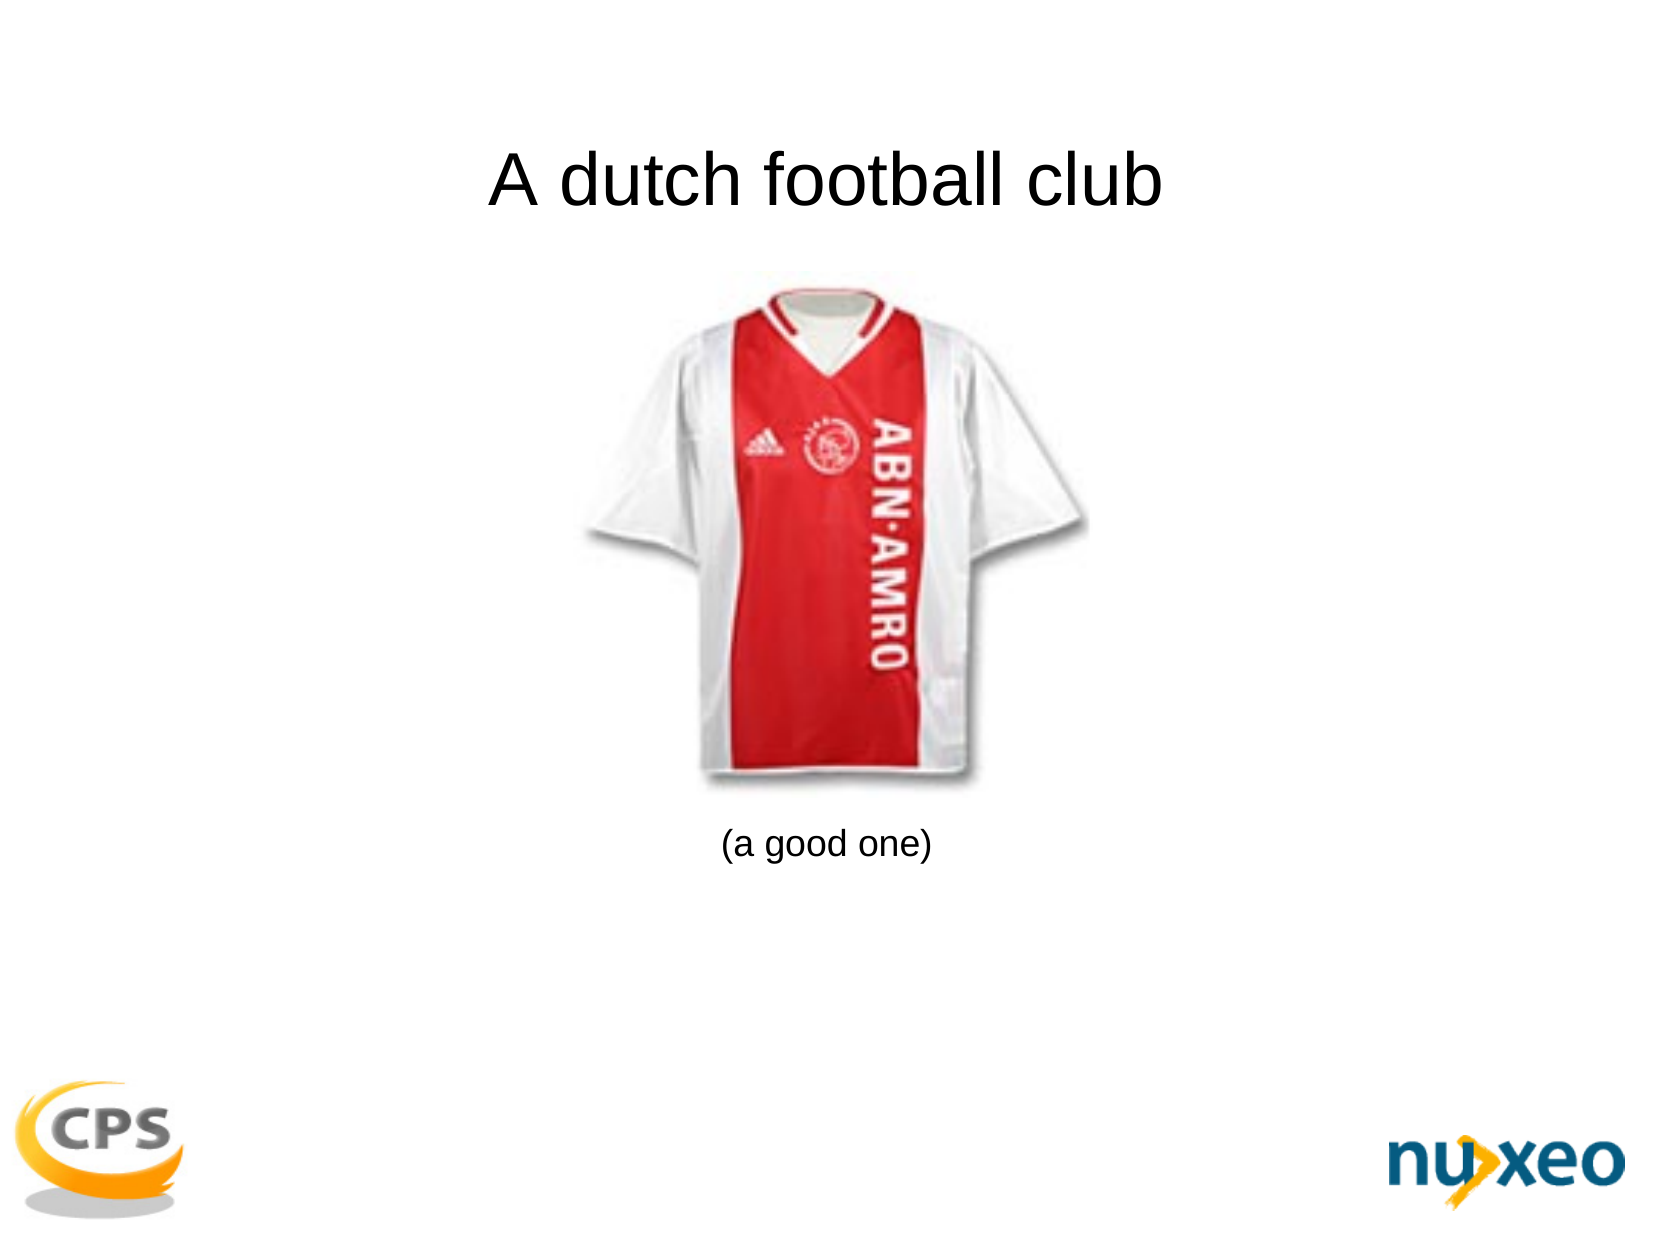

A dutch football club
(a good one)